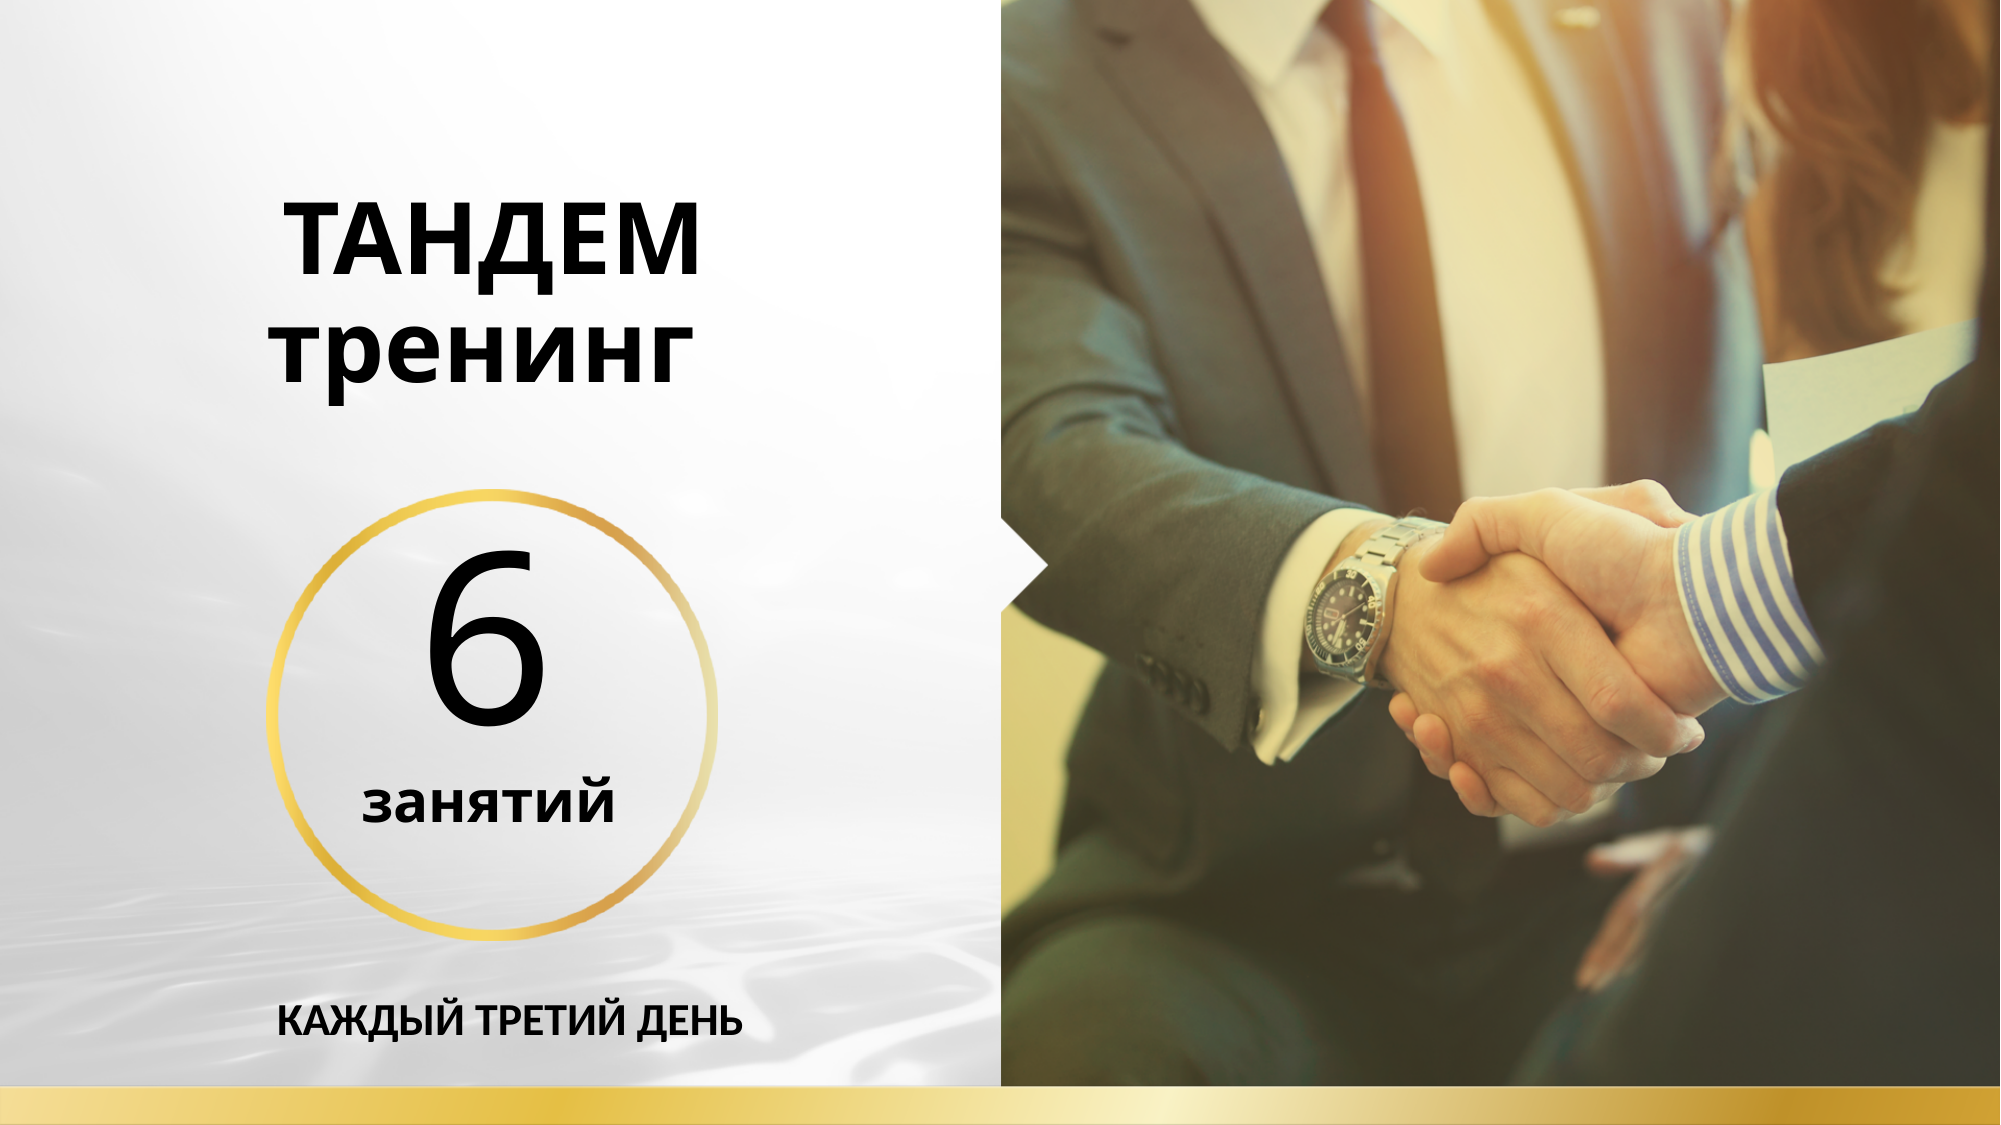

VIDEO
ТАНДЕМ тренинг
6
занятий
КАЖДЫЙ ТРЕТИЙ ДЕНЬ